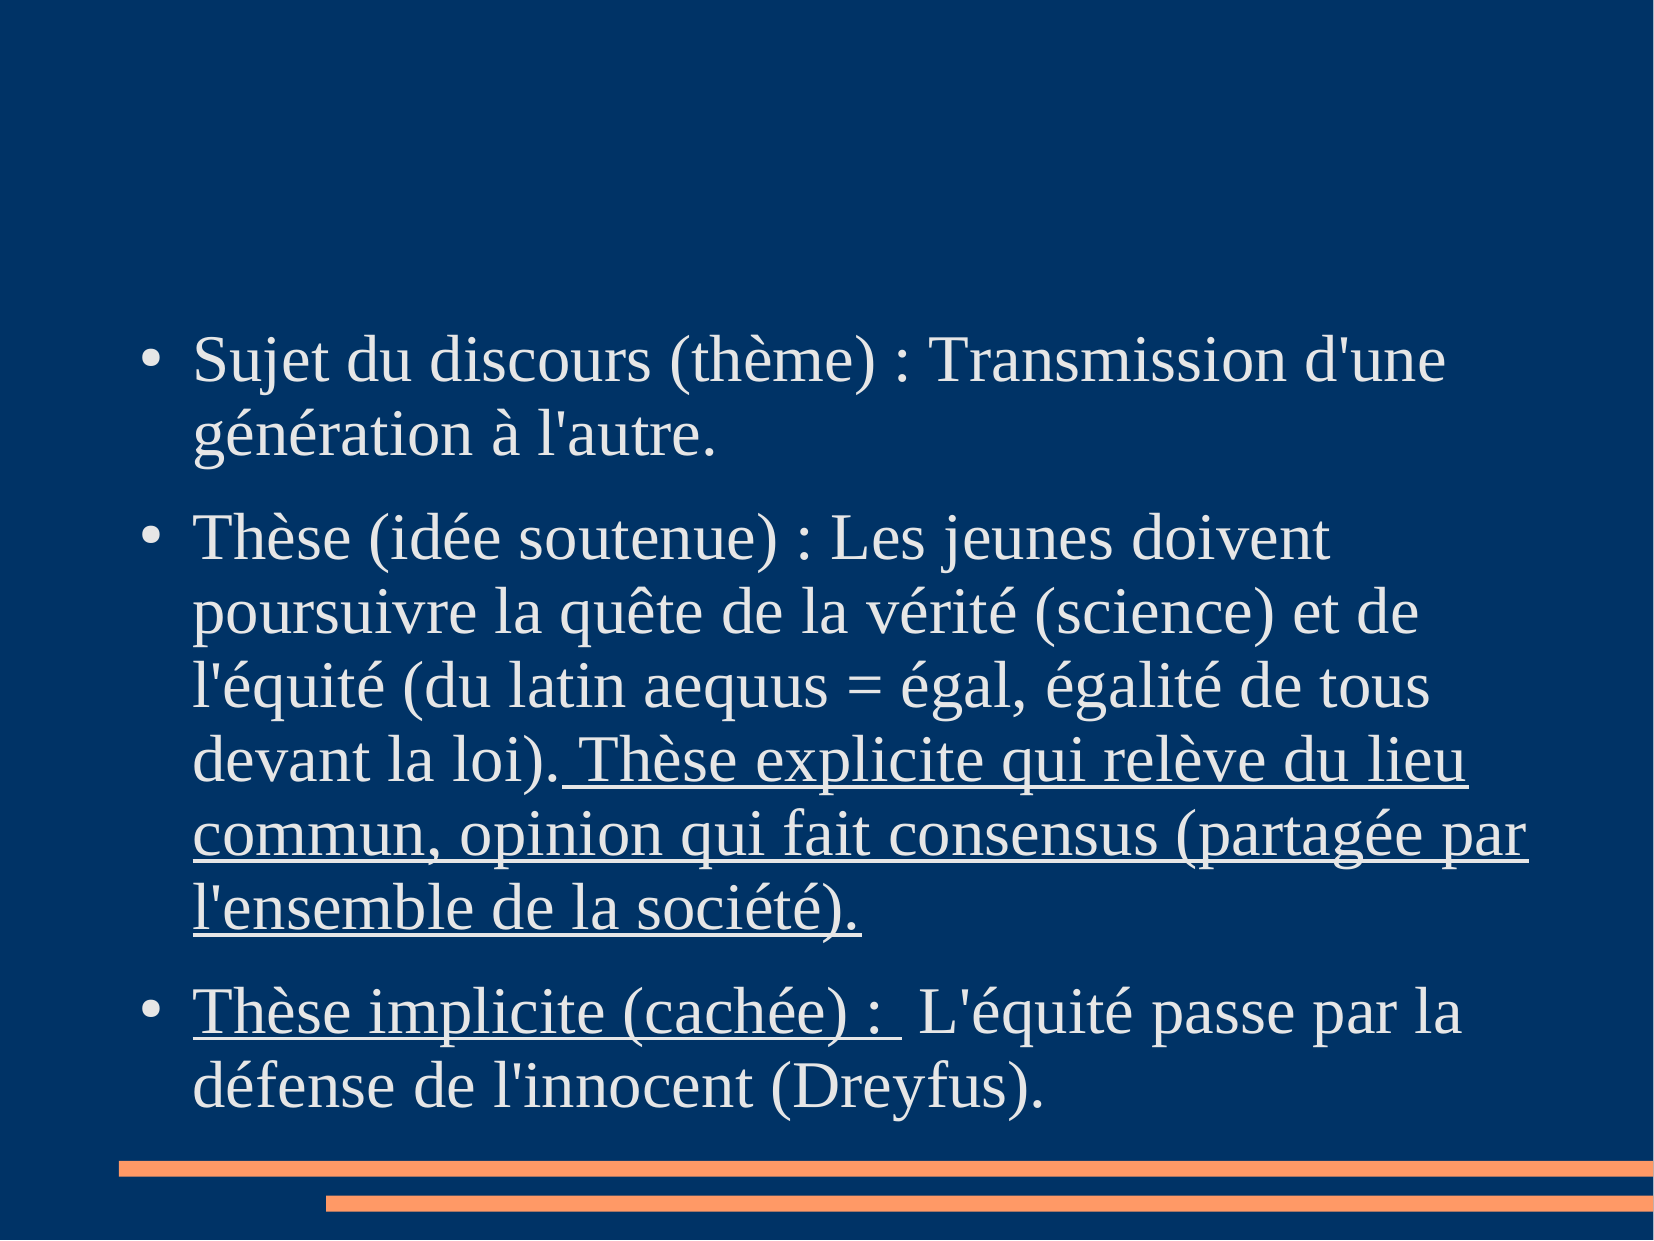

#
Sujet du discours (thème) : Transmission d'une génération à l'autre.
Thèse (idée soutenue) : Les jeunes doivent poursuivre la quête de la vérité (science) et de l'équité (du latin aequus = égal, égalité de tous devant la loi). Thèse explicite qui relève du lieu commun, opinion qui fait consensus (partagée par l'ensemble de la société).
Thèse implicite (cachée) : L'équité passe par la défense de l'innocent (Dreyfus).